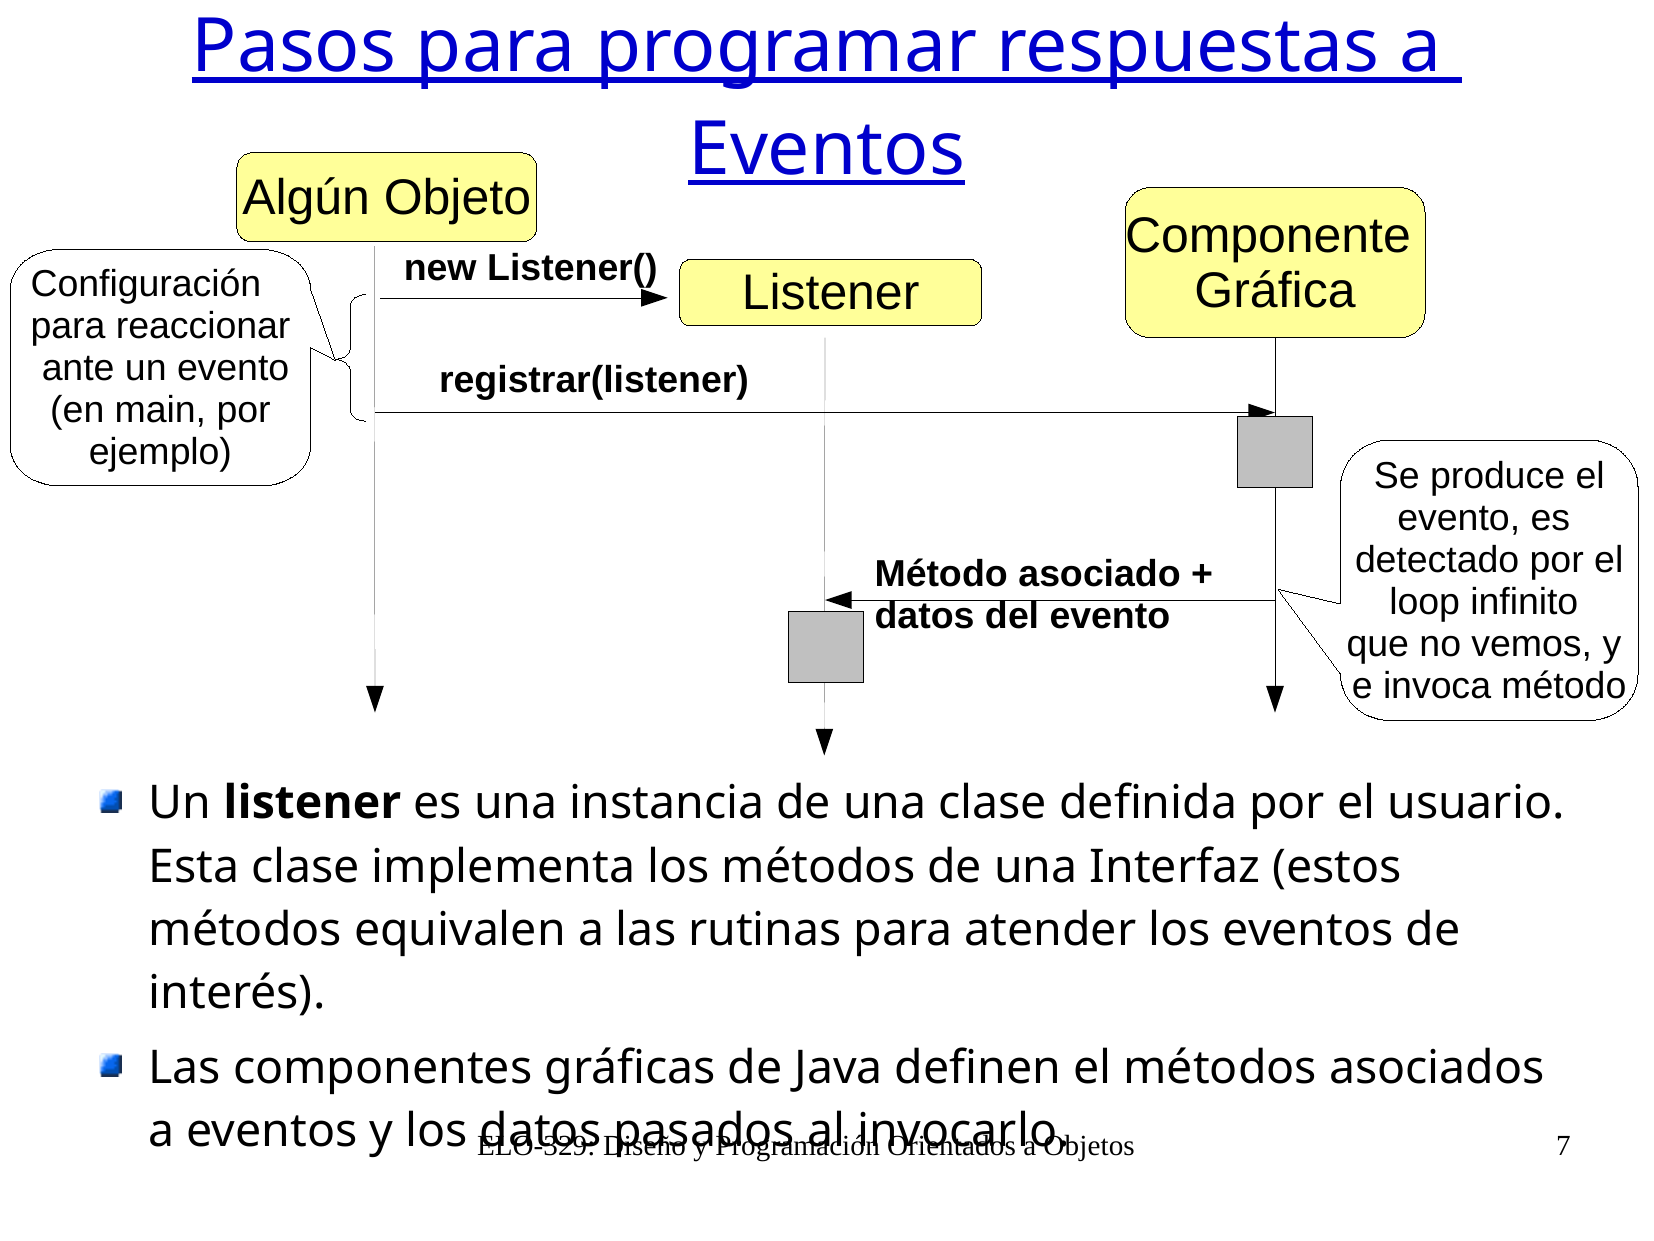

# Pasos para programar respuestas a Eventos
Algún Objeto
Componente
Gráfica
new Listener()
Configuración
para reaccionar
 ante un evento
(en main, por
ejemplo)
Listener
registrar(listener)
Se produce el
evento, es
detectado por el
loop infinito
que no vemos, y
e invoca método
Método asociado +
datos del evento
Un listener es una instancia de una clase definida por el usuario. Esta clase implementa los métodos de una Interfaz (estos métodos equivalen a las rutinas para atender los eventos de interés).
Las componentes gráficas de Java definen el métodos asociados a eventos y los datos pasados al invocarlo.
7